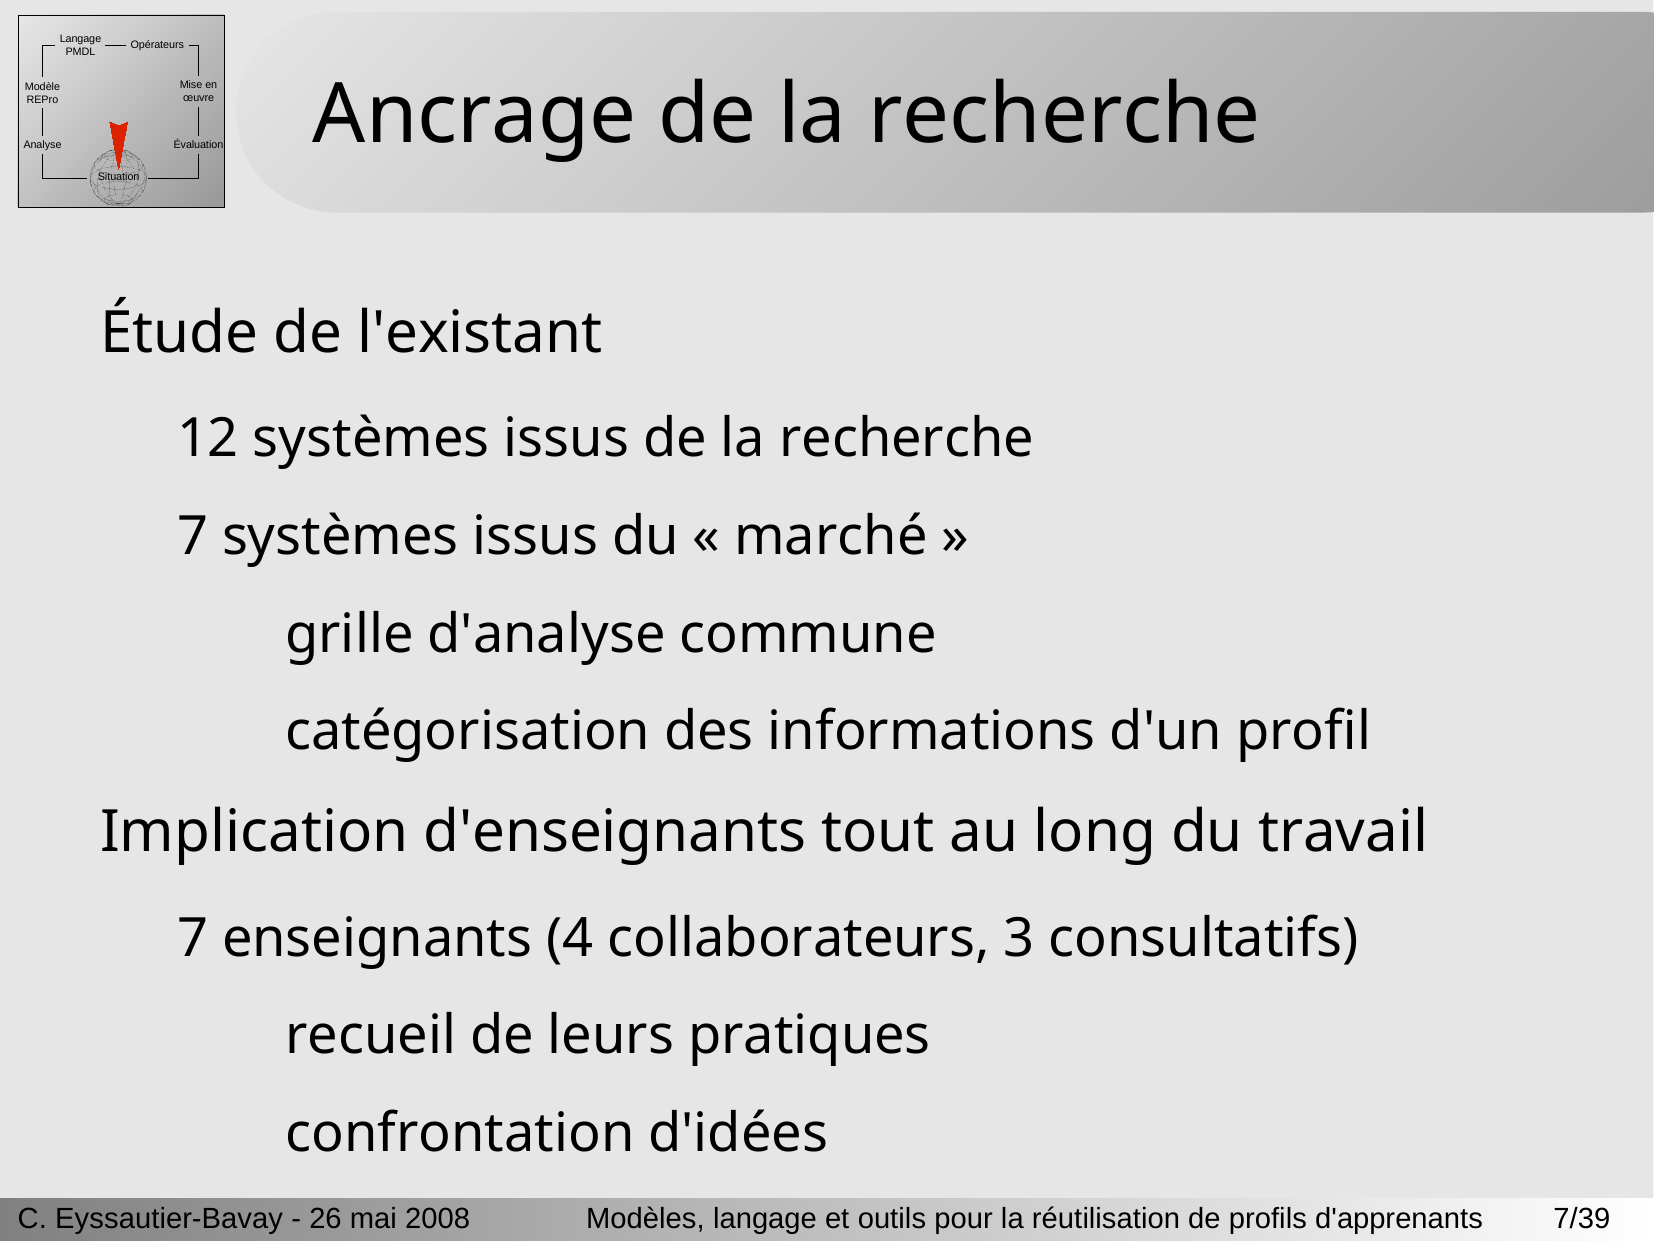

# Ancrage de la recherche
Étude de l'existant
12 systèmes issus de la recherche
7 systèmes issus du « marché »
grille d'analyse commune
catégorisation des informations d'un profil
Implication d'enseignants tout au long du travail
7 enseignants (4 collaborateurs, 3 consultatifs)
recueil de leurs pratiques
confrontation d'idées
07 Mars 2008
Modèles, langage et outils pour la réutilisation de profils d'apprenants
7